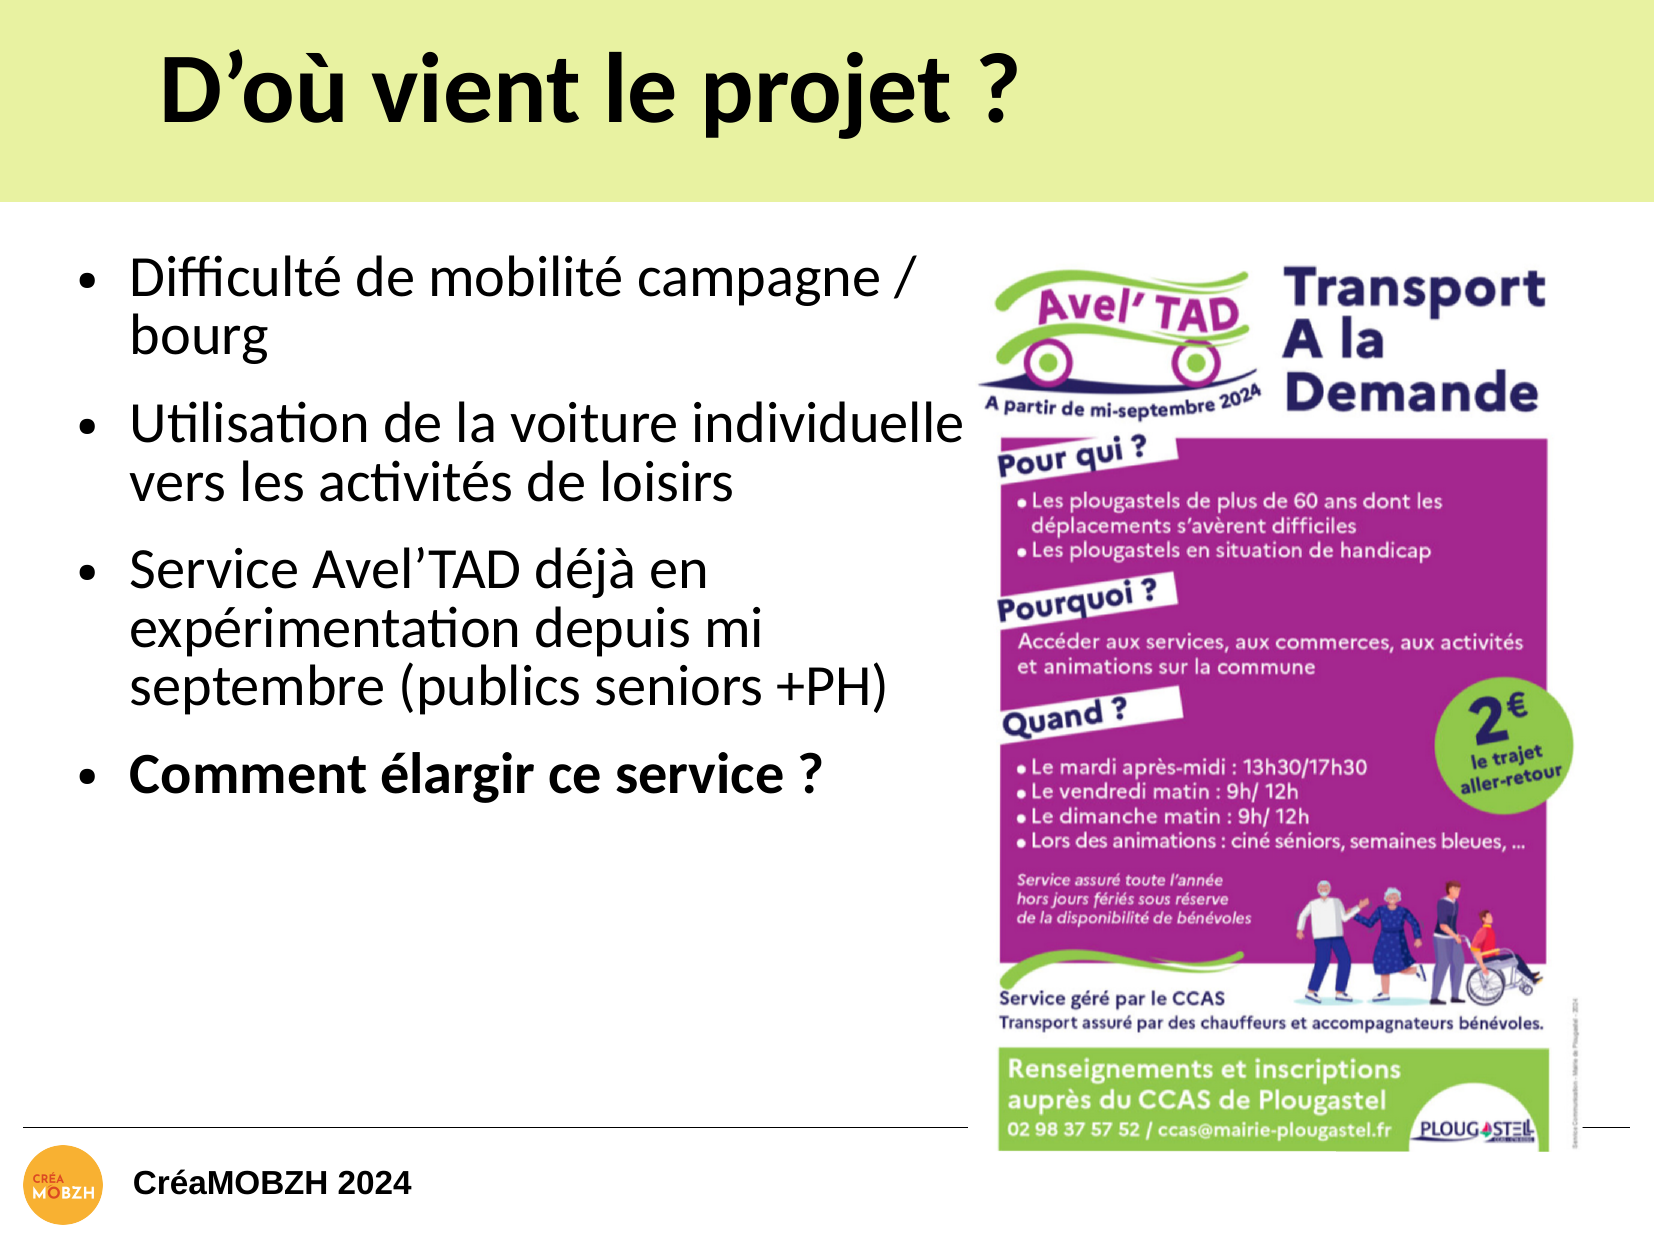

# D’où vient le projet ?
Difficulté de mobilité campagne / bourg
Utilisation de la voiture individuelle vers les activités de loisirs
Service Avel’TAD déjà en expérimentation depuis mi septembre (publics seniors +PH)
Comment élargir ce service ?
CréaMOBZH 2024